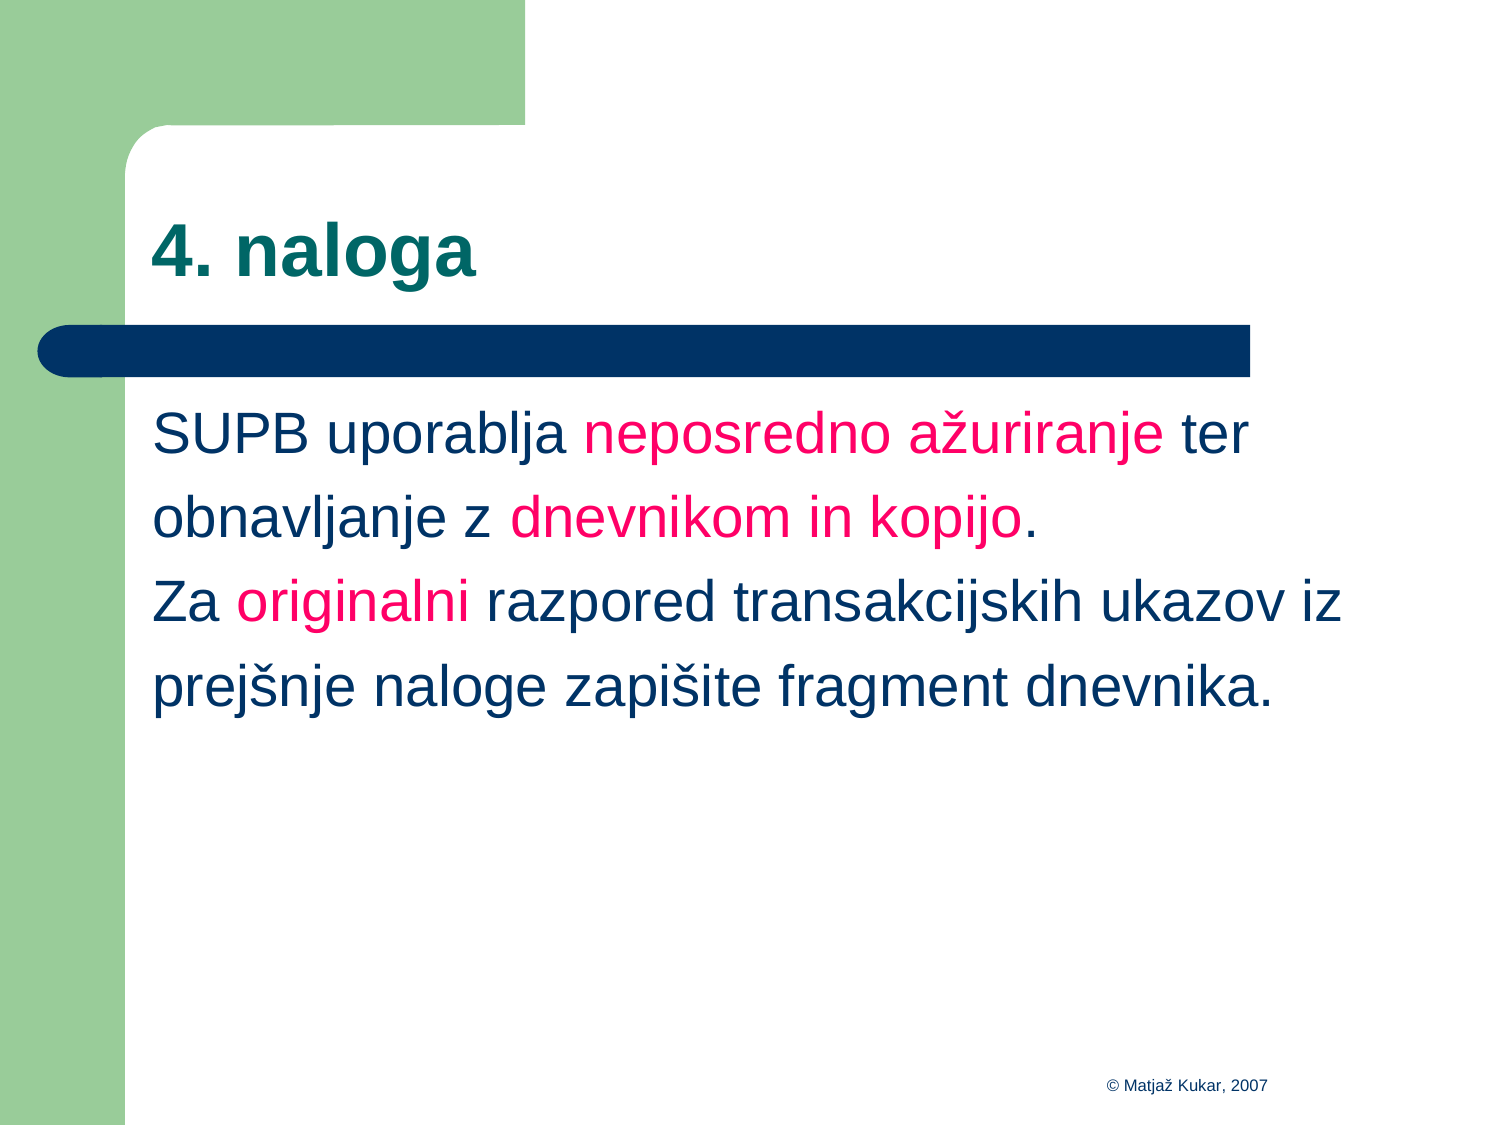

# 4. naloga
SUPB uporablja neposredno ažuriranje ter
obnavljanje z dnevnikom in kopijo.
Za originalni razpored transakcijskih ukazov iz
prejšnje naloge zapišite fragment dnevnika.
© Matjaž Kukar, 2007